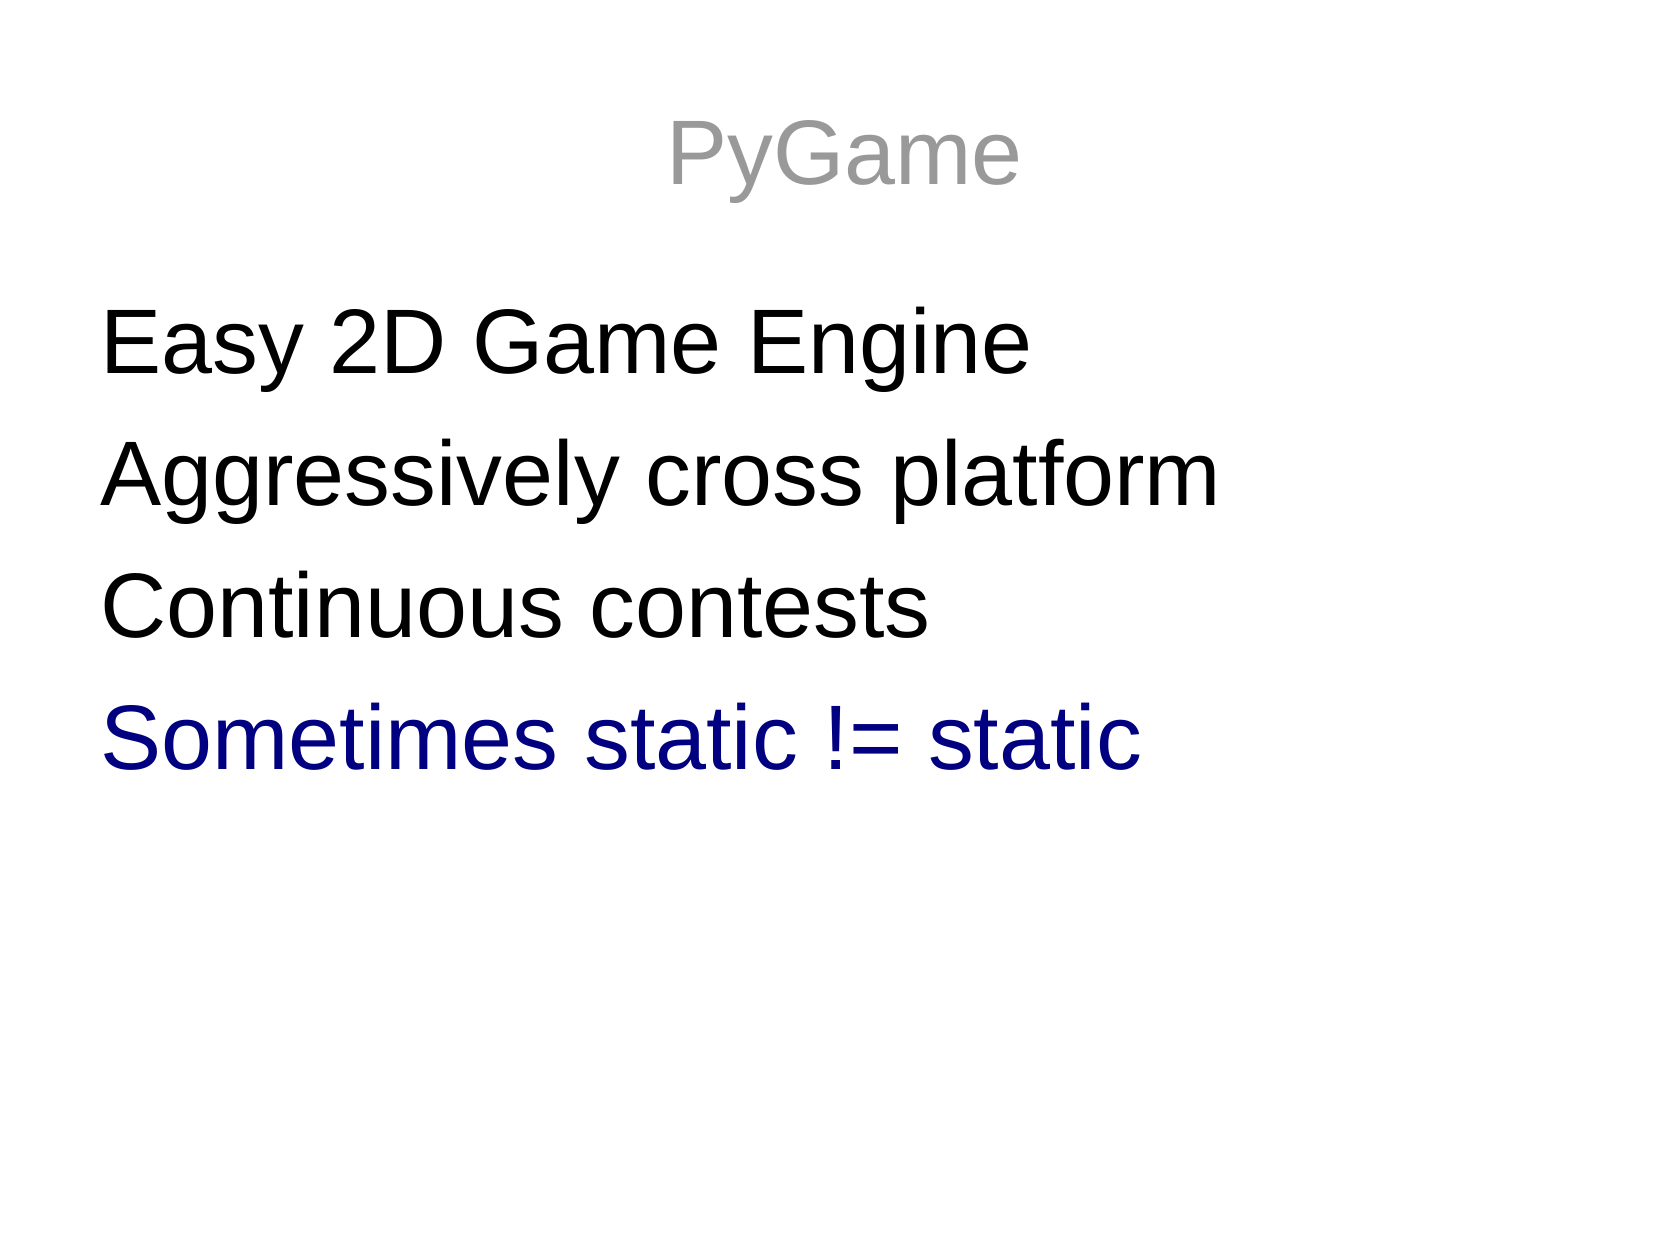

# PyGame
Easy 2D Game Engine
Aggressively cross platform
Continuous contests
Sometimes static != static